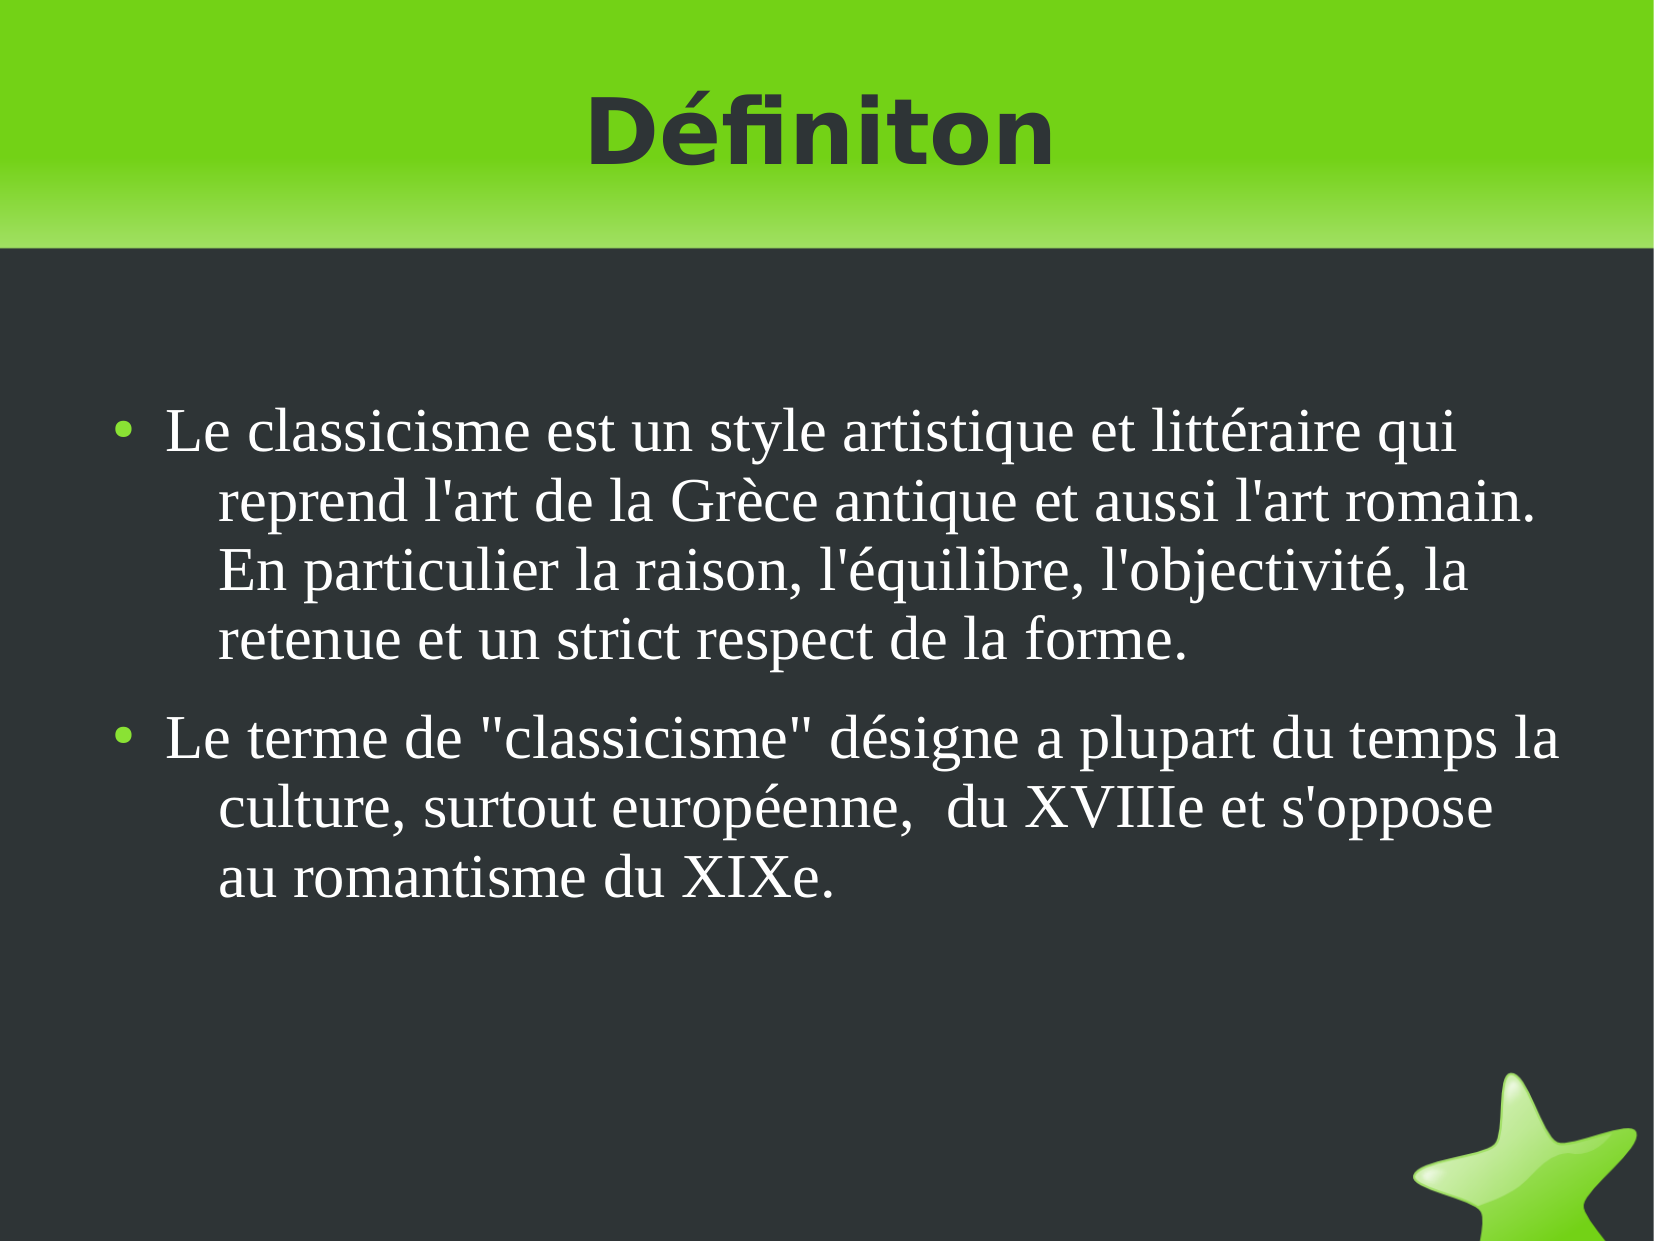

# Définiton
Le classicisme est un style artistique et littéraire qui reprend l'art de la Grèce antique et aussi l'art romain. En particulier la raison, l'équilibre, l'objectivité, la retenue et un strict respect de la forme.
Le terme de "classicisme" désigne a plupart du temps la culture, surtout européenne, du XVIIIe et s'oppose au romantisme du XIXe.